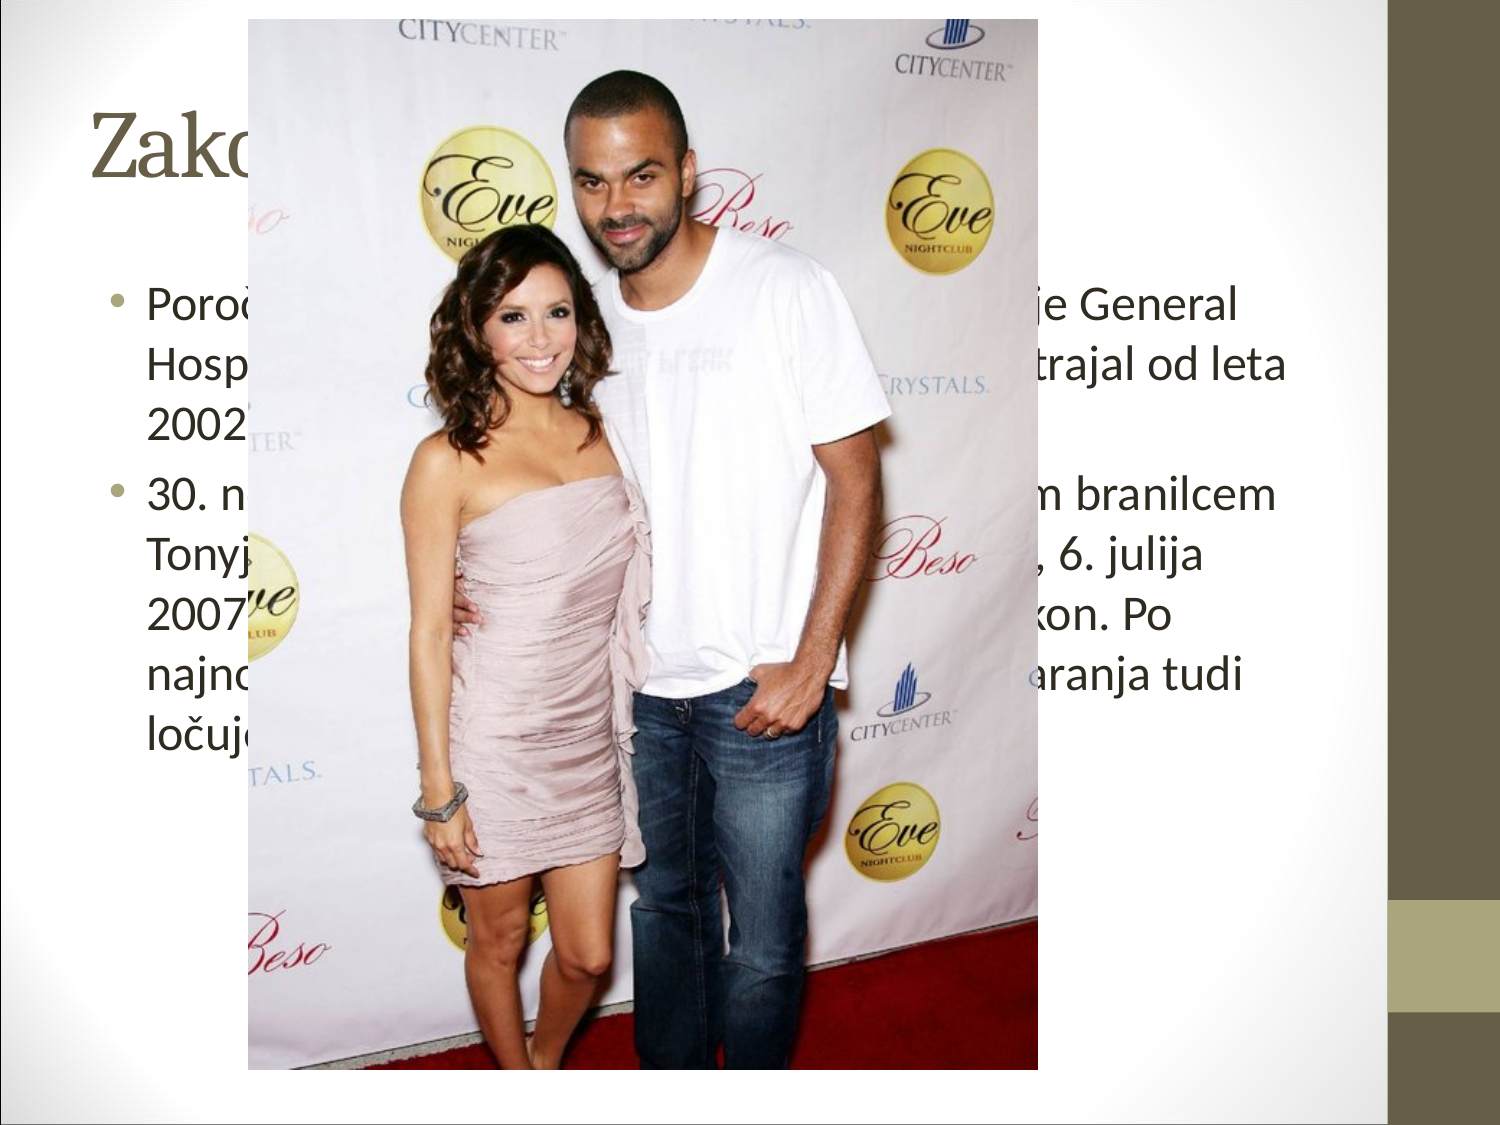

# Zakoni
Poročila se je s soigralcem iz televizijske serije General Hospital Tyler Christopher, njun zakon pa je trajal od leta 2002 do leta 2004.
30. novembra 2006 se je zaročila z NBA-jevim branilcem Tonyjem Parkerjem. Poročila sta se na petek, 6. julija 2007 v Parizu, kakor je zahteval francoski zakon. Po najnovejših podatkih se zaradi Tonyjevega varanja tudi ločujeta.